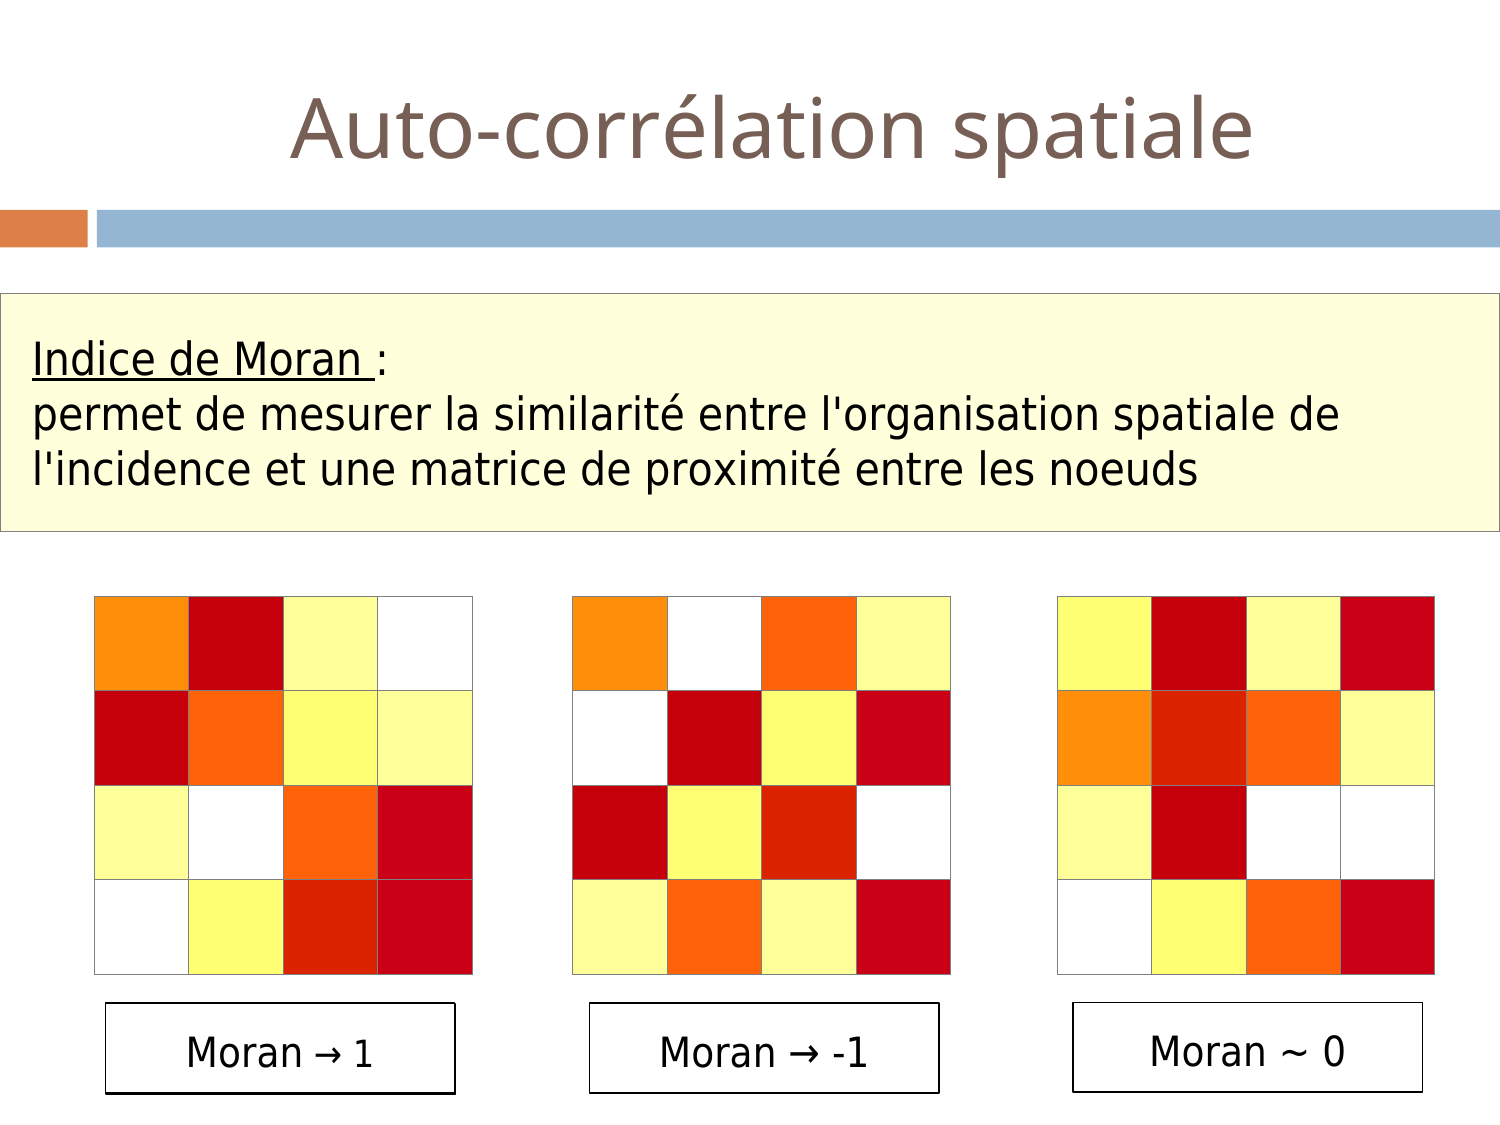

Auto-corrélation spatiale
Indice de Moran :
permet de mesurer la similarité entre l'organisation spatiale de l'incidence et une matrice de proximité entre les noeuds
Moran ~ 0
Moran → 1
Moran → -1
Moran → 1